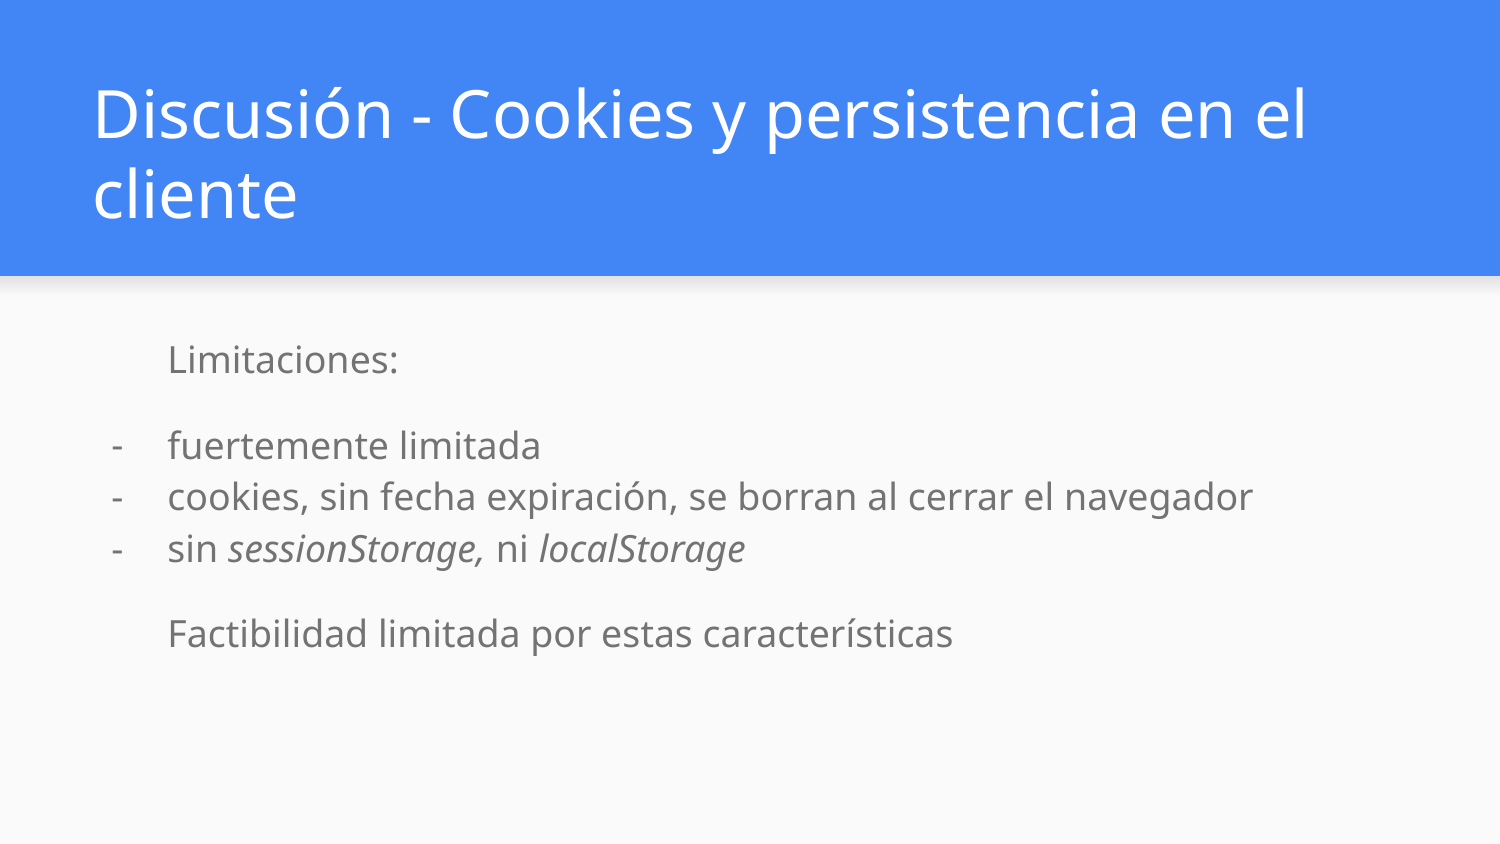

# Discusión - Cookies y persistencia en el cliente
Limitaciones:
fuertemente limitada
cookies, sin fecha expiración, se borran al cerrar el navegador
sin sessionStorage, ni localStorage
Factibilidad limitada por estas características